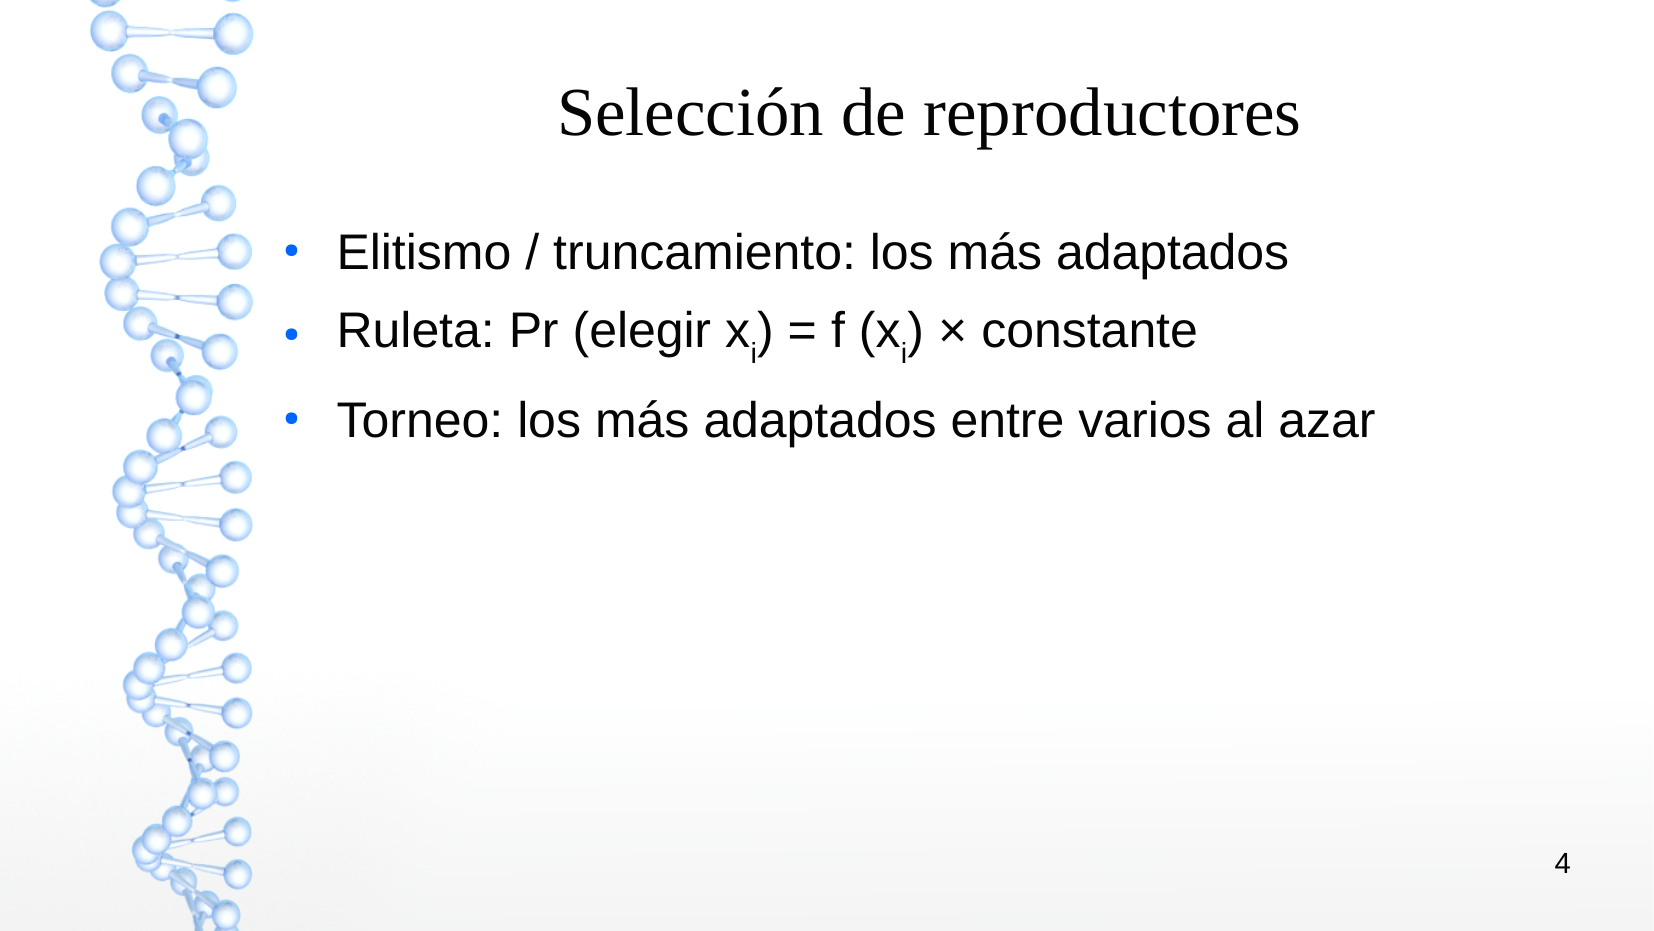

# Selección de reproductores
Elitismo / truncamiento: los más adaptados
Ruleta: Pr (elegir xi) = f (xi) × constante
Torneo: los más adaptados entre varios al azar
4